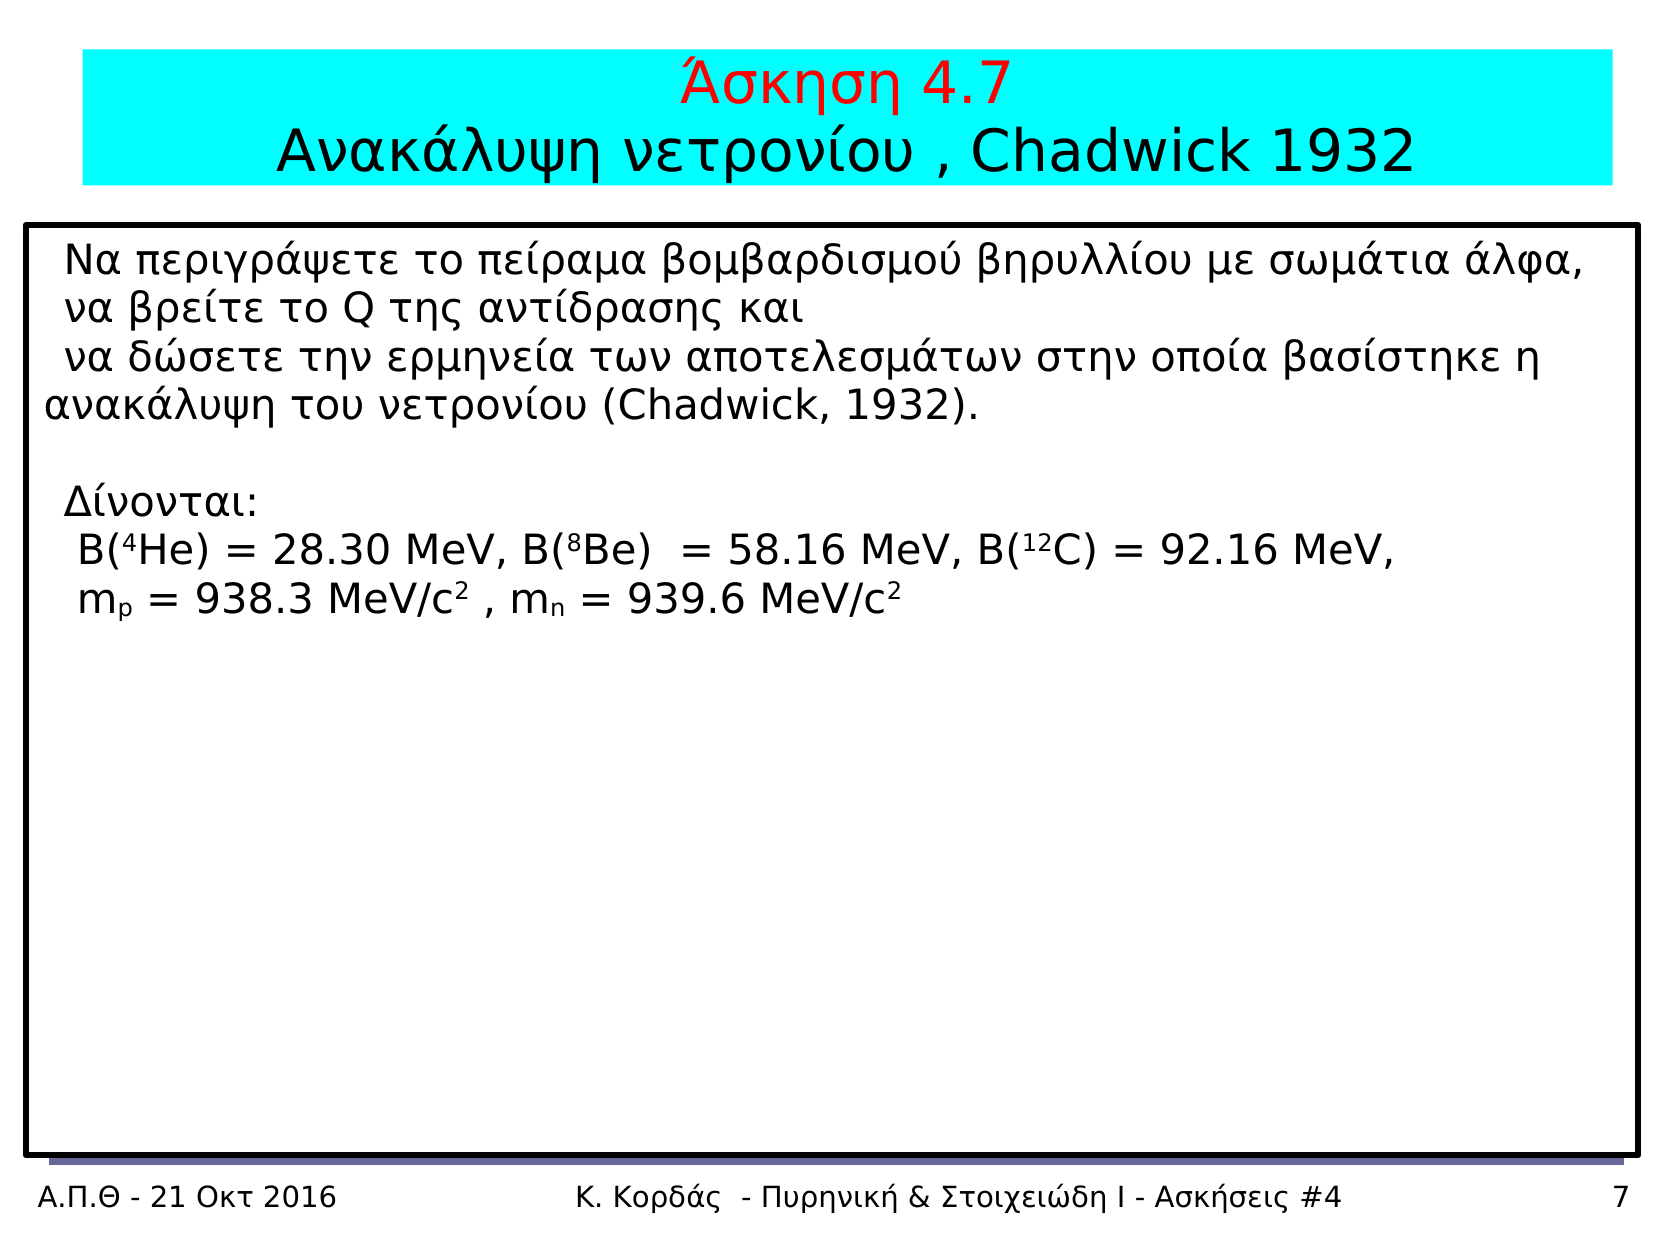

# Άσκηση 4.7 Ανακάλυψη νετρονίου , Chadwick 1932
Να περιγράψετε το πείραμα βομβαρδισμού βηρυλλίου με σωμάτια άλφα,
να βρείτε το Q της αντίδρασης και
να δώσετε την ερμηνεία των αποτελεσμάτων στην οποία βασίστηκε η ανακάλυψη του νετρονίου (Chadwick, 1932).
Δίνονται:
 Β(4Ηe) = 28.30 MeV, B(8Be) = 58.16 MeV, B(12C) = 92.16 MeV,
 mp = 938.3 MeV/c2 , mn = 939.6 MeV/c2
Α.Π.Θ - 21 Οκτ 2016
Κ. Κορδάς - Πυρηνική & Στοιχειώδη Ι - Ασκήσεις #4
7